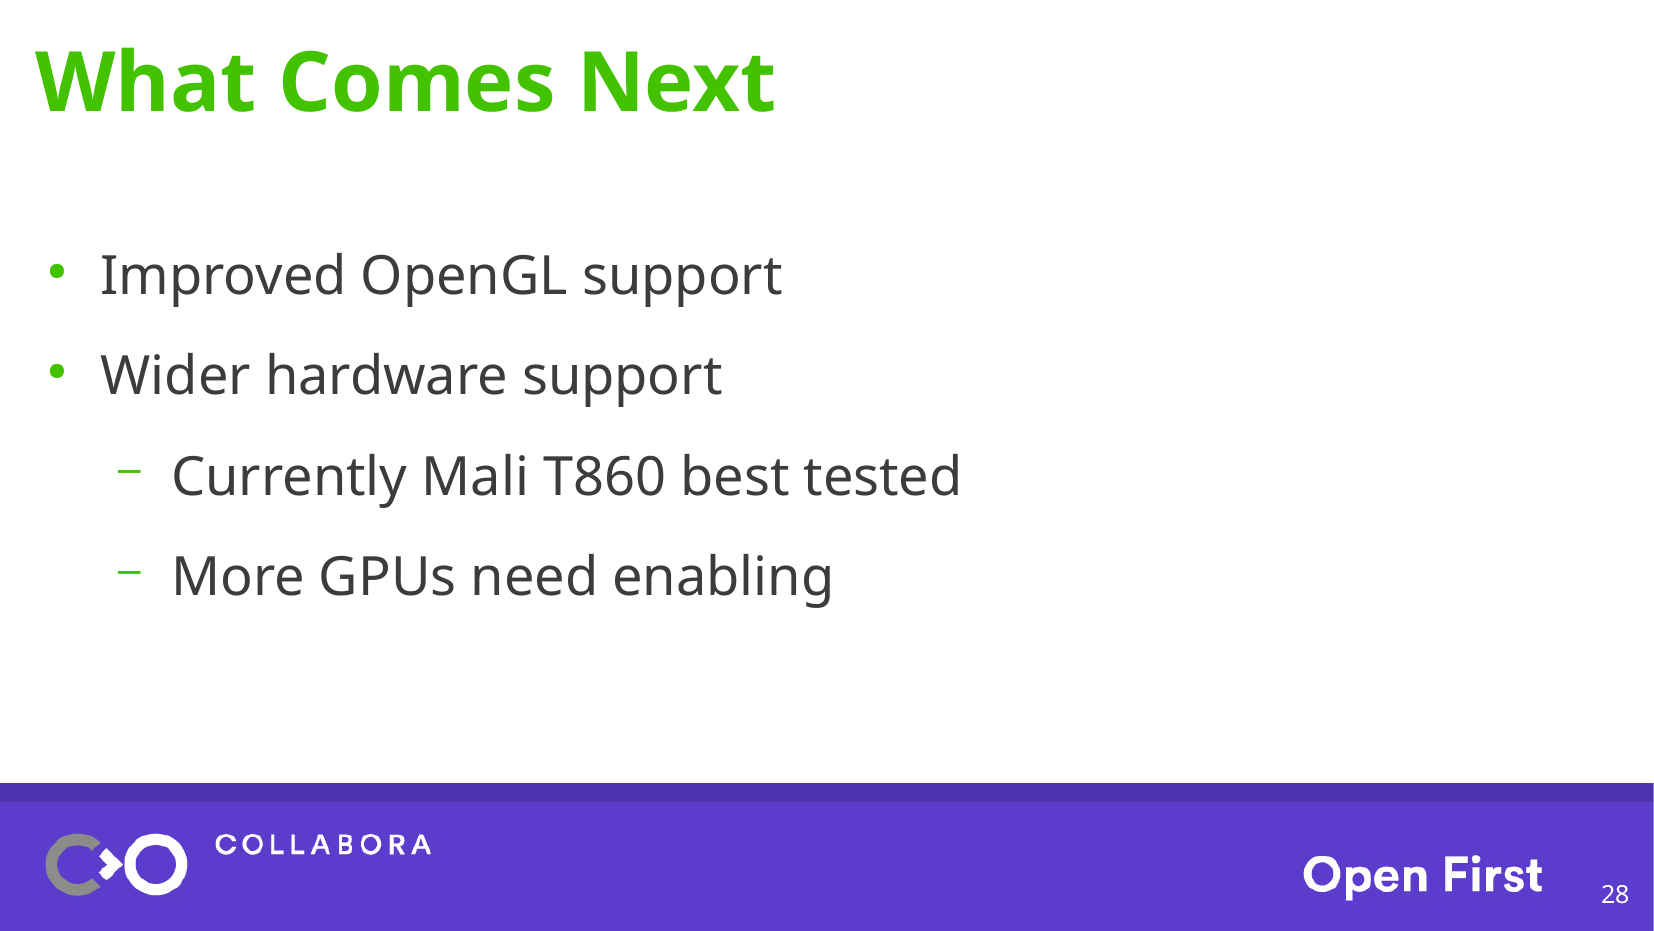

# What Comes Next
Improved OpenGL support
Wider hardware support
Currently Mali T860 best tested
More GPUs need enabling
28